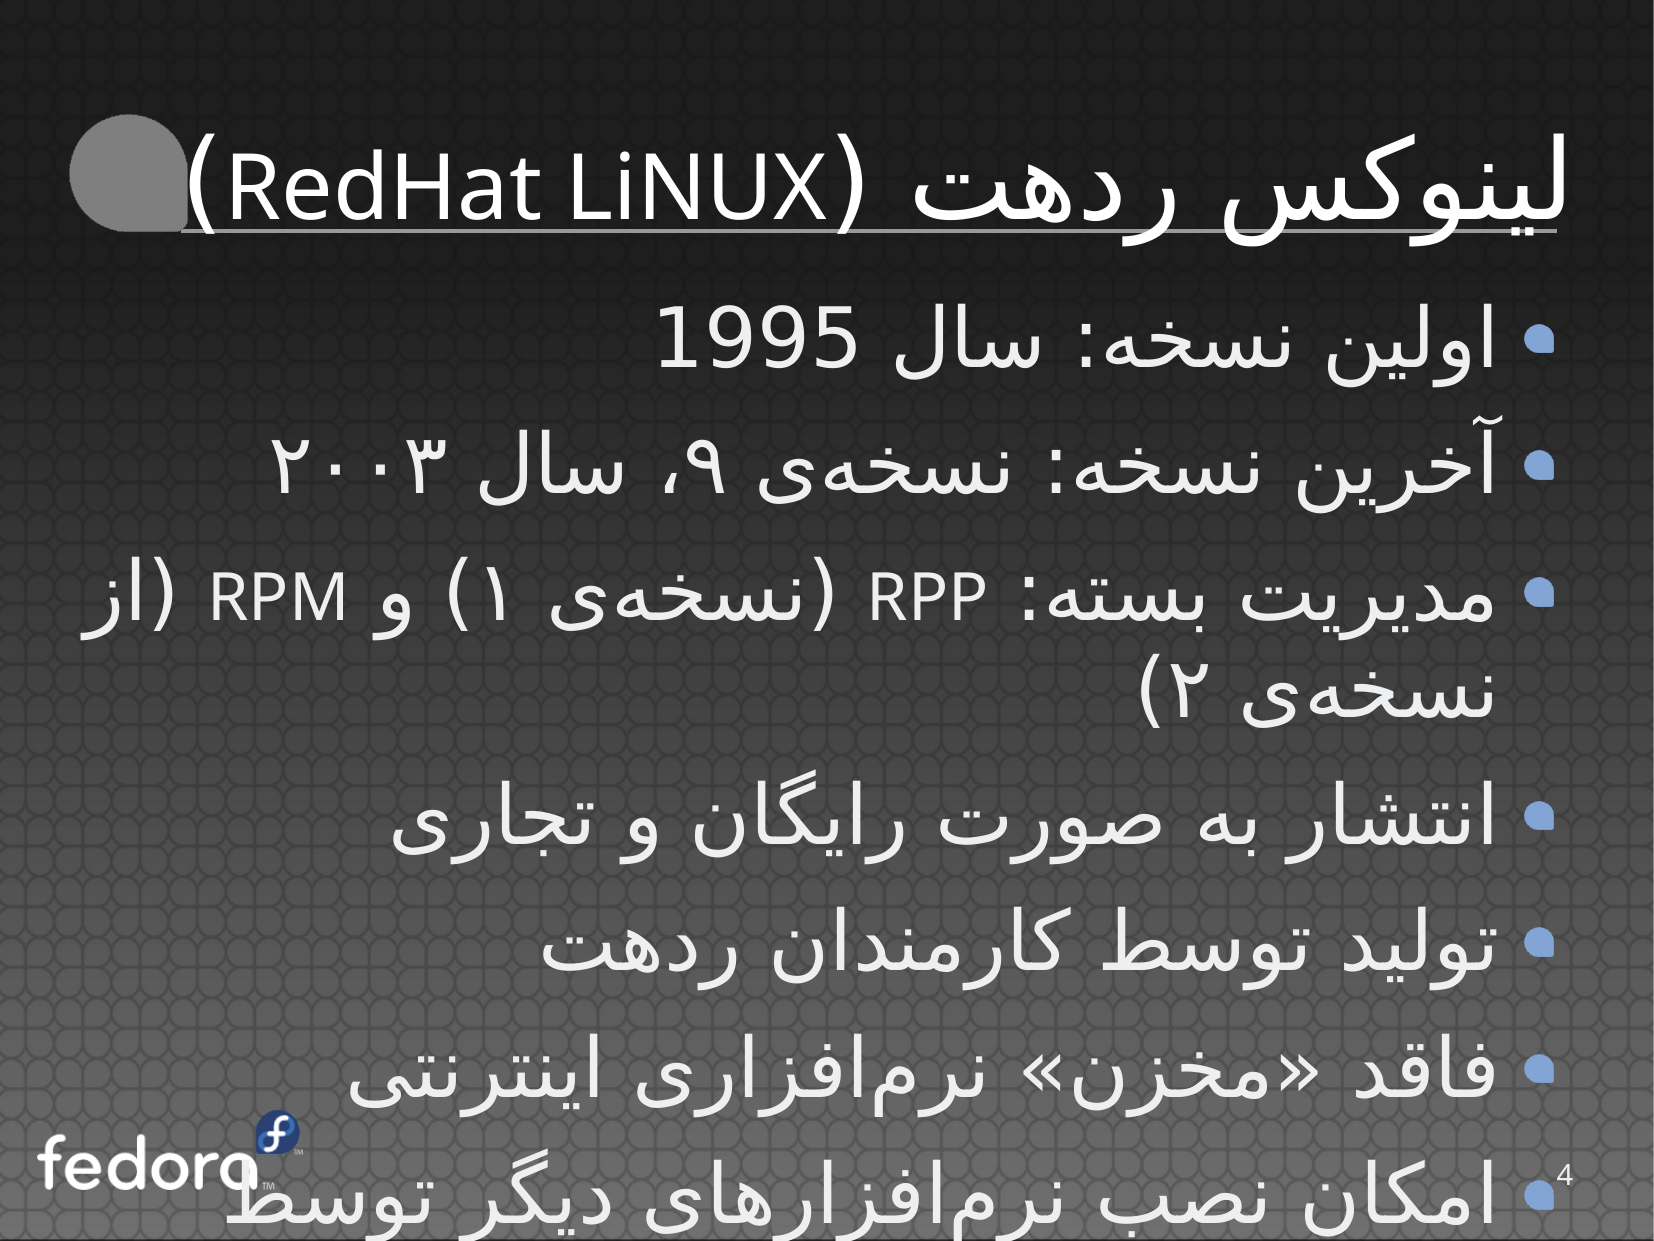

# لینوکس ردهت (RedHat LiNUX)
اولین نسخه: سال 1995
آخرین نسخه: نسخه‌ی ۹، سال ۲۰۰۳
مدیریت بسته: RPP (نسخه‌ی ۱) و RPM (از نسخه‌ی ۲)
انتشار به صورت رایگان و تجاری
تولید توسط کارمندان ردهت
فاقد «مخزن» نرم‌افزاری اینترنتی
امکان نصب نرم‌افزارهای دیگر توسط بسته‌های RPM